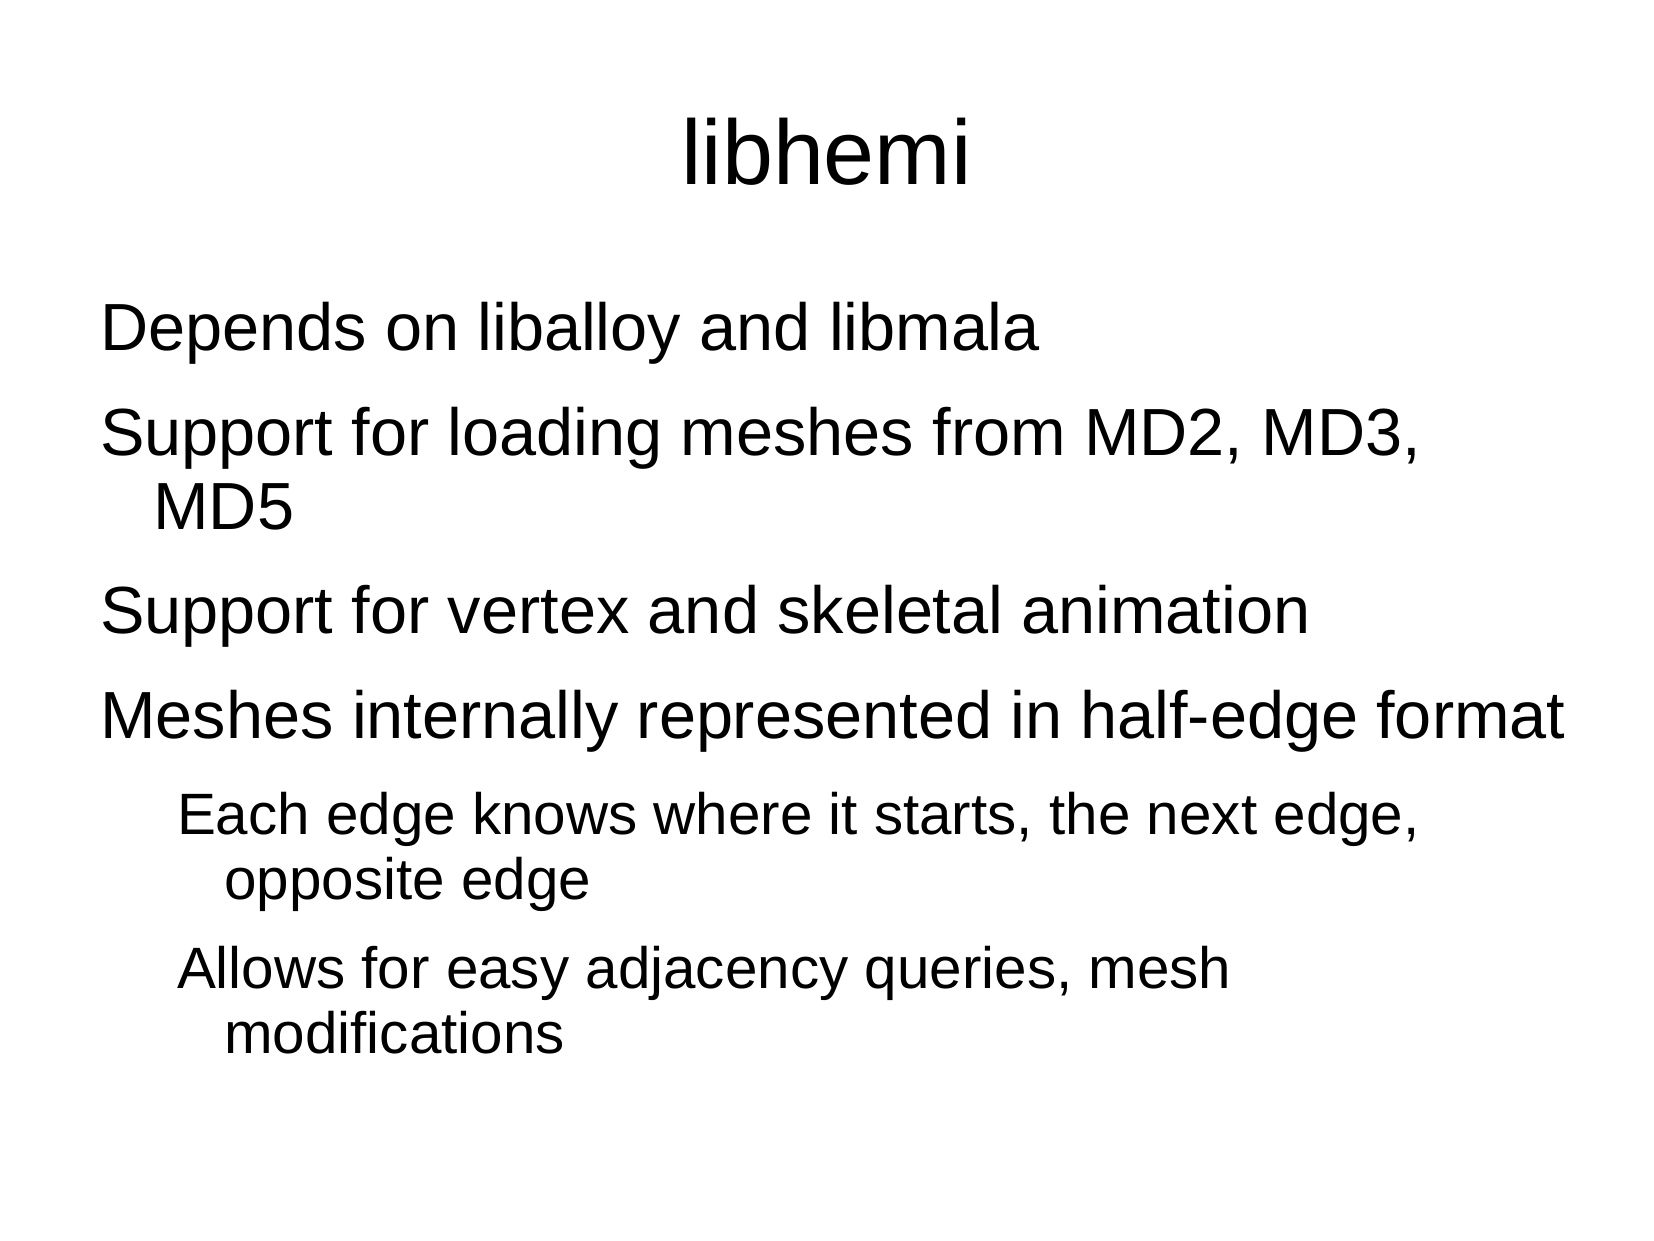

# libhemi
Depends on liballoy and libmala
Support for loading meshes from MD2, MD3, MD5
Support for vertex and skeletal animation
Meshes internally represented in half-edge format
Each edge knows where it starts, the next edge, opposite edge
Allows for easy adjacency queries, mesh modifications